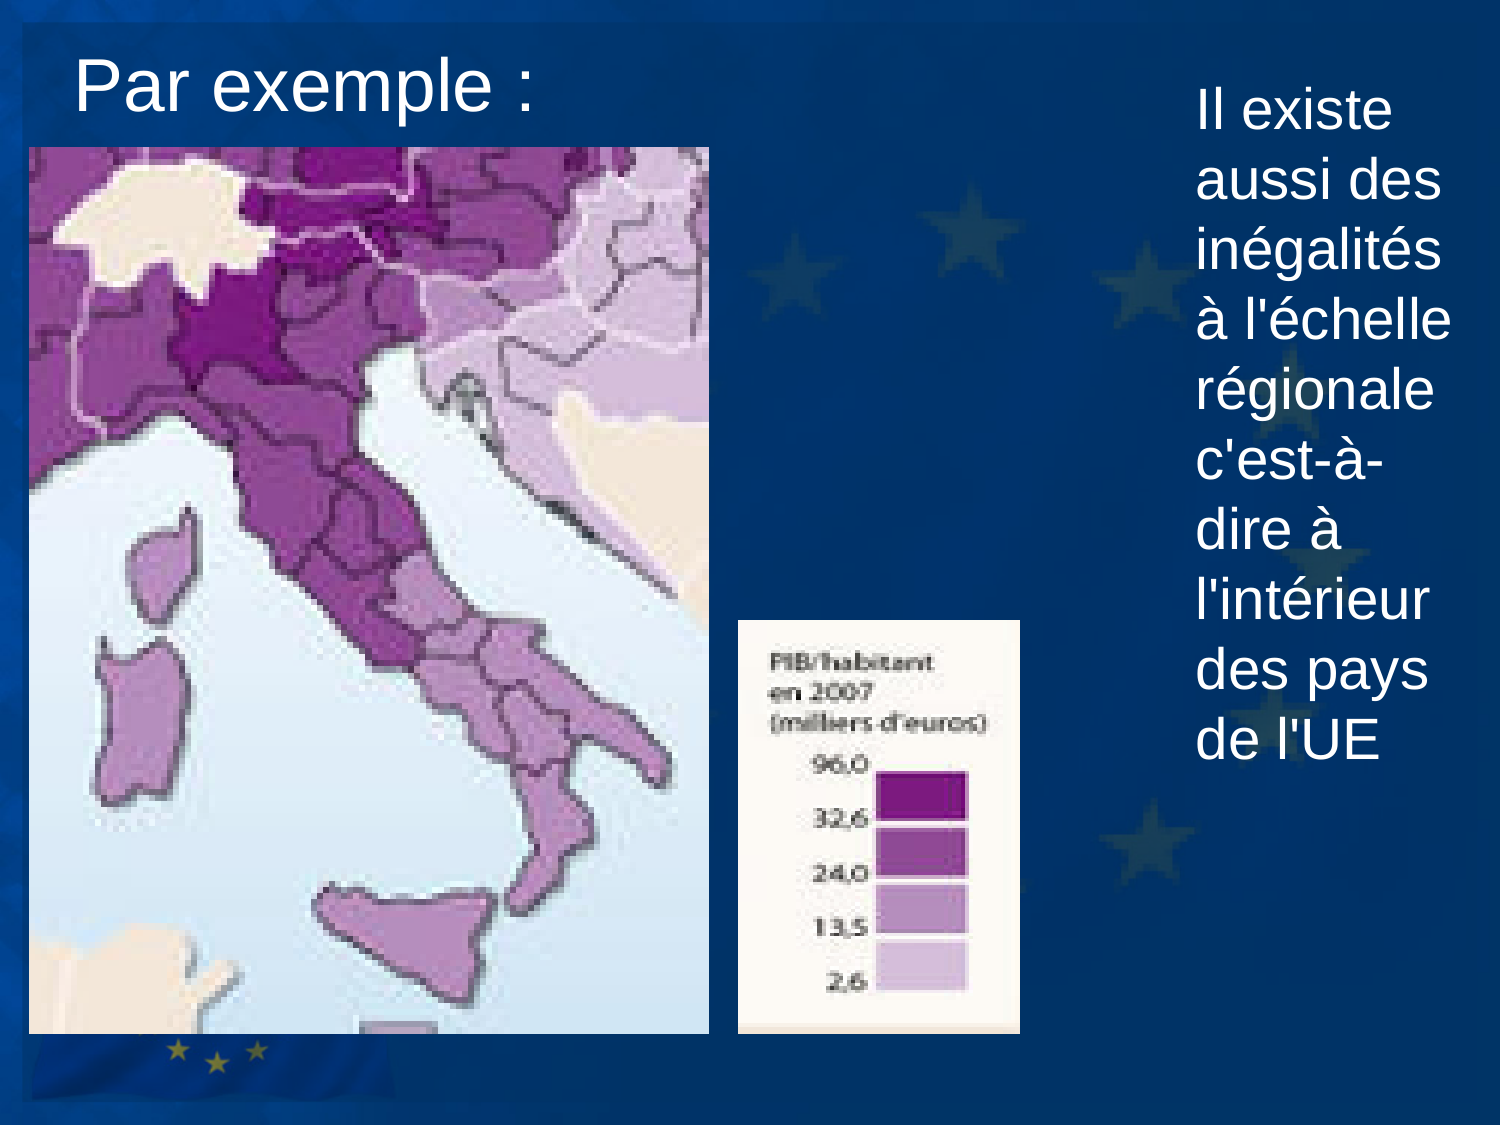

Par exemple :
Il existe aussi des inégalités à l'échelle régionale c'est-à-dire à l'intérieur des pays de l'UE